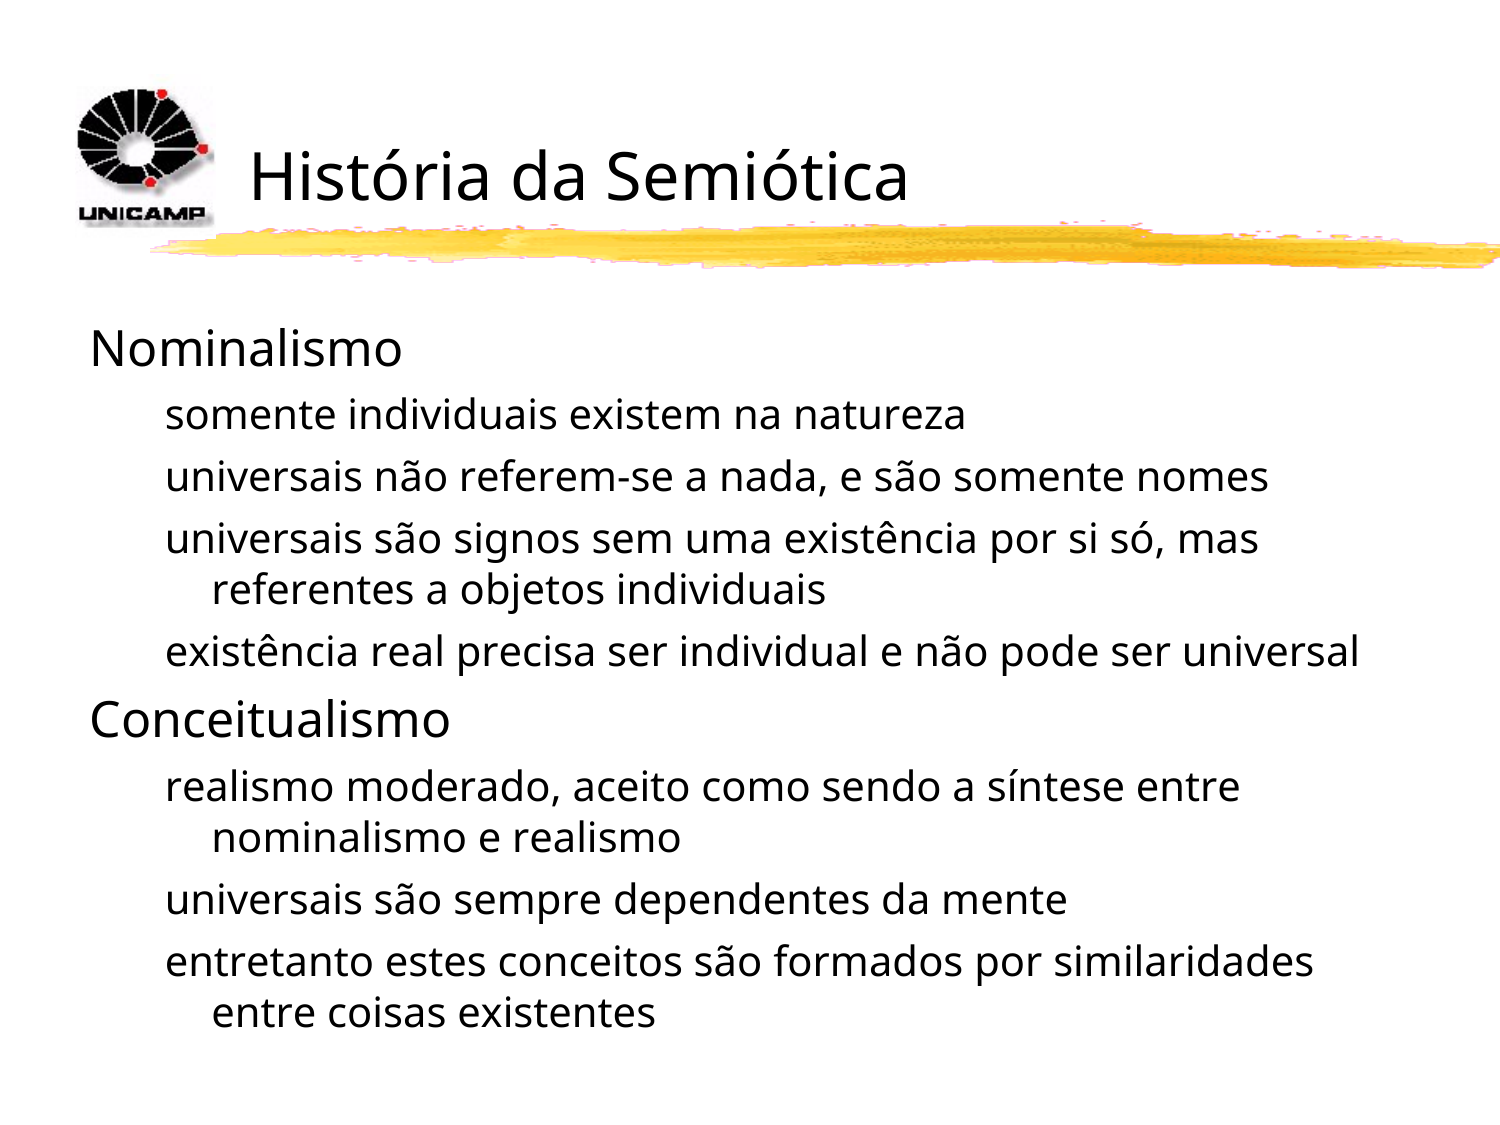

# História da Semiótica
Nominalismo
somente individuais existem na natureza
universais não referem-se a nada, e são somente nomes
universais são signos sem uma existência por si só, mas referentes a objetos individuais
existência real precisa ser individual e não pode ser universal
Conceitualismo
realismo moderado, aceito como sendo a síntese entre nominalismo e realismo
universais são sempre dependentes da mente
entretanto estes conceitos são formados por similaridades entre coisas existentes